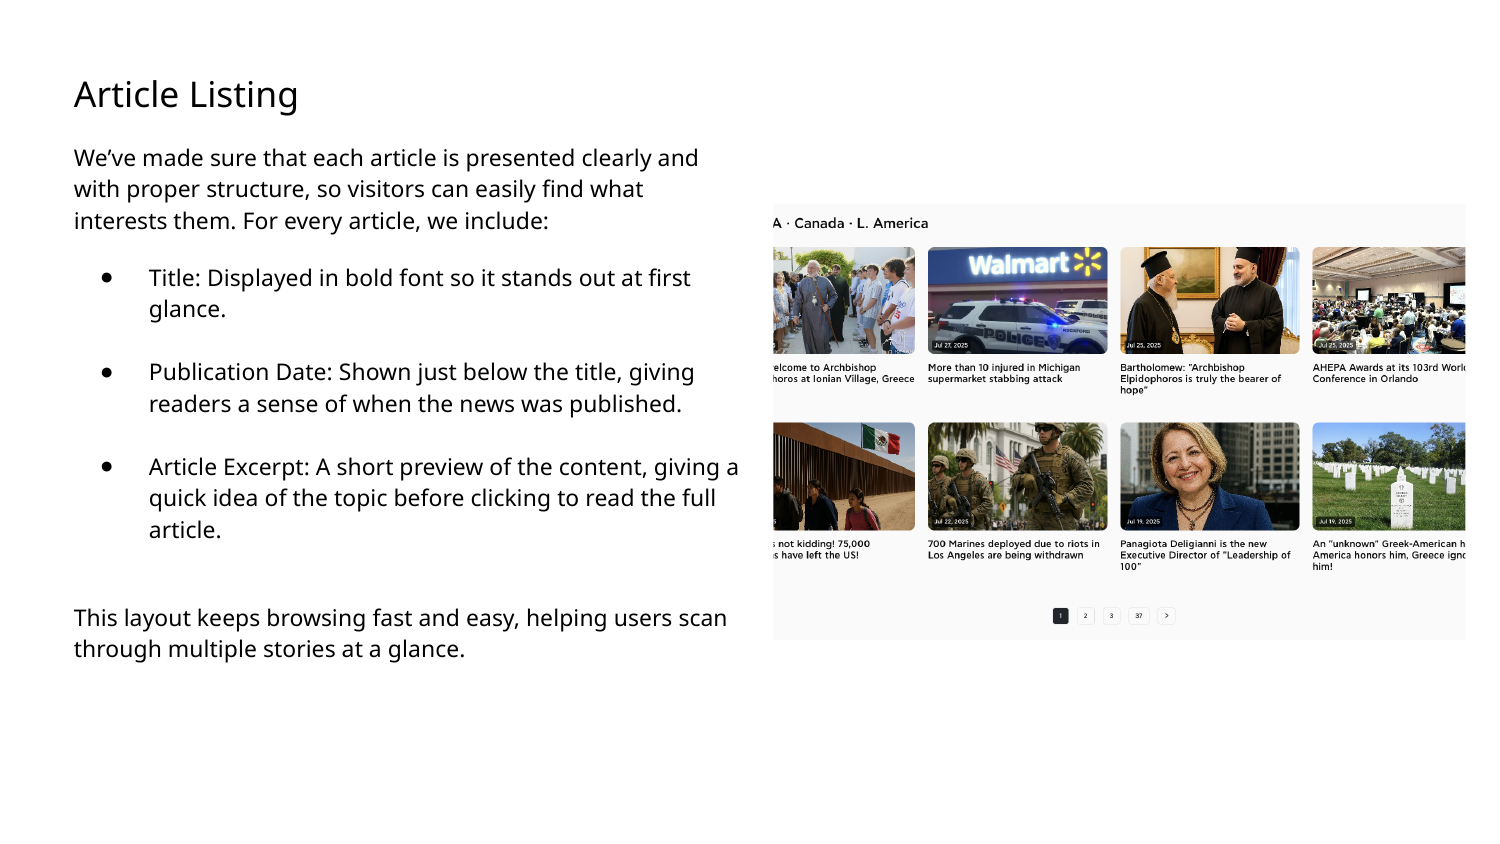

Article Listing
We’ve made sure that each article is presented clearly and with proper structure, so visitors can easily find what interests them. For every article, we include:
Title: Displayed in bold font so it stands out at first glance.
Publication Date: Shown just below the title, giving readers a sense of when the news was published.
Article Excerpt: A short preview of the content, giving a quick idea of the topic before clicking to read the full article.
This layout keeps browsing fast and easy, helping users scan through multiple stories at a glance.